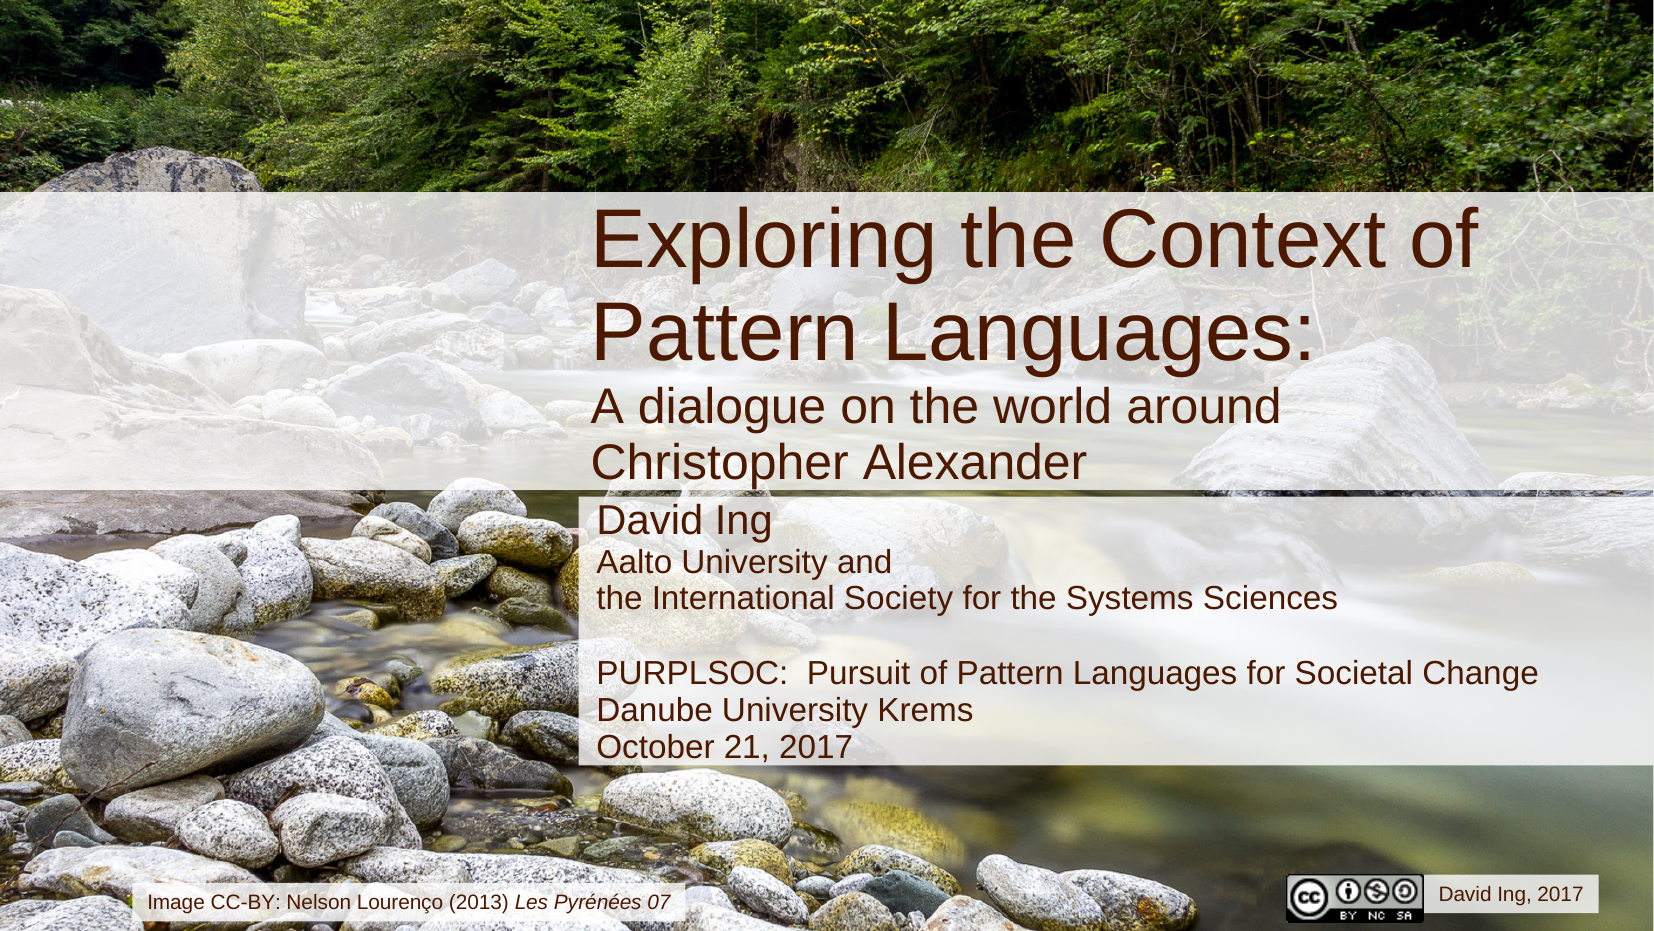

# Exploring the Context of Pattern Languages: A dialogue on the world around Christopher Alexander
David Ing
Aalto University and
the International Society for the Systems Sciences
PURPLSOC: Pursuit of Pattern Languages for Societal Change
Danube University Krems
October 21, 2017
David Ing, 2017
1
Exploring the context of pattern languages
October 2017